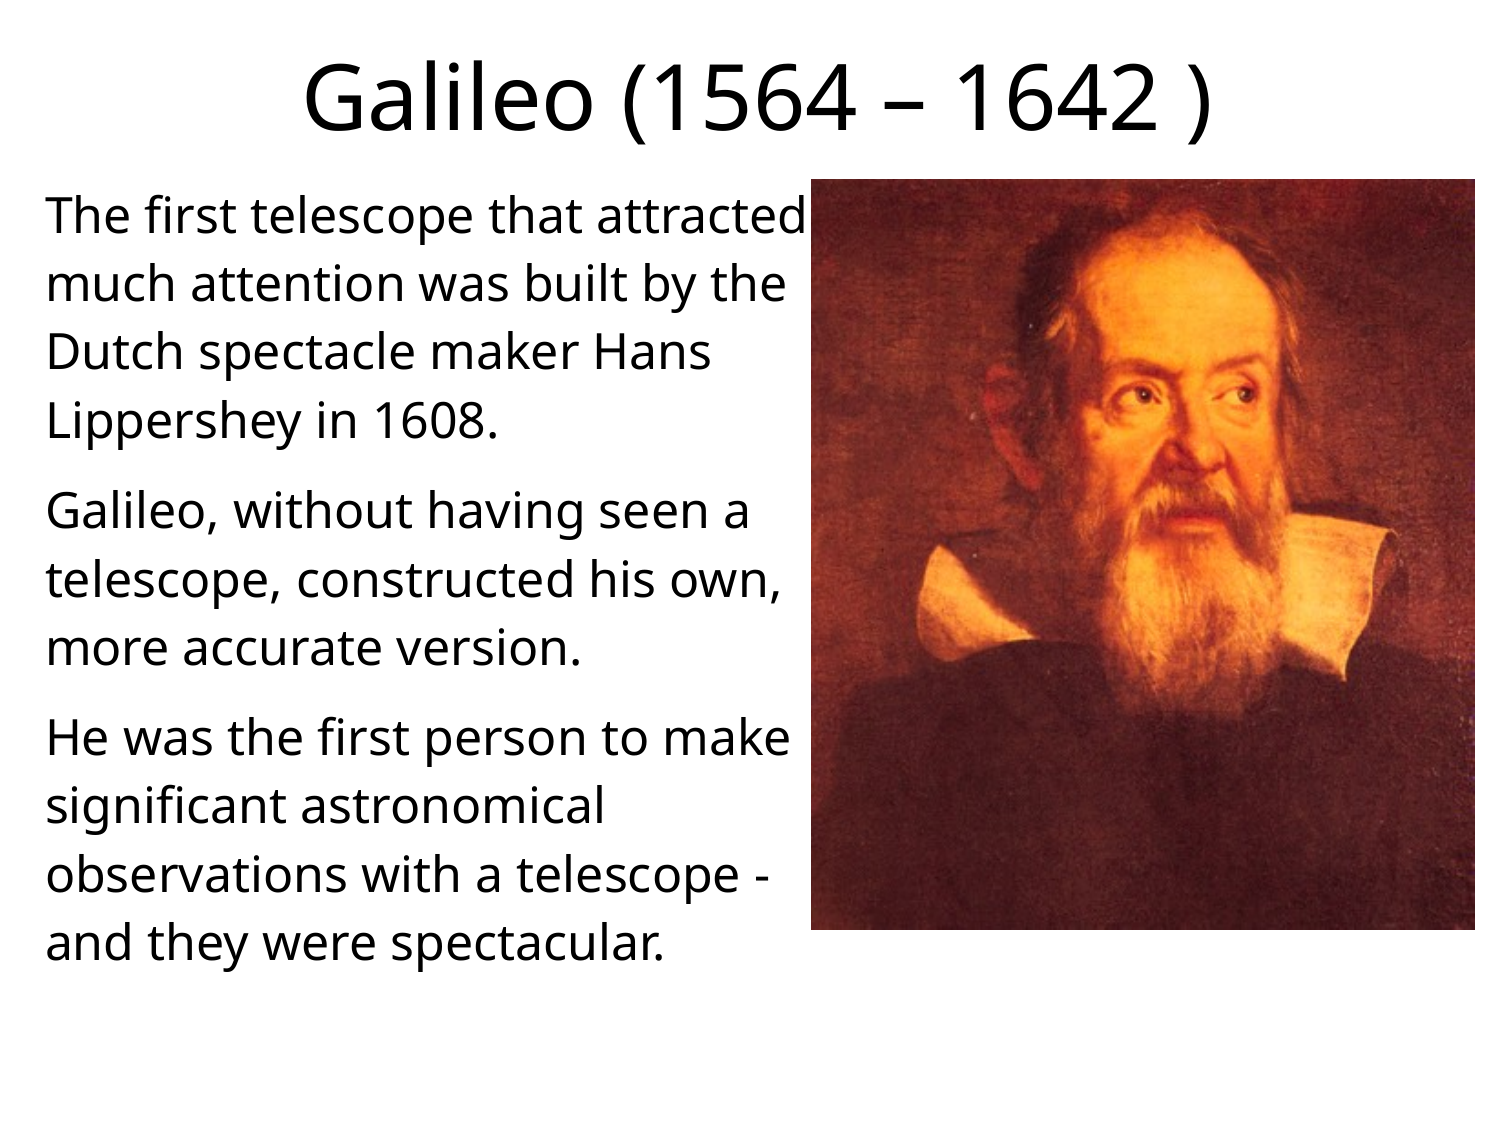

# Galileo (1564 – 1642 )
The first telescope that attracted much attention was built by the Dutch spectacle maker Hans Lippershey in 1608.
Galileo, without having seen a telescope, constructed his own, more accurate version.
He was the first person to make significant astronomical observations with a telescope - and they were spectacular.